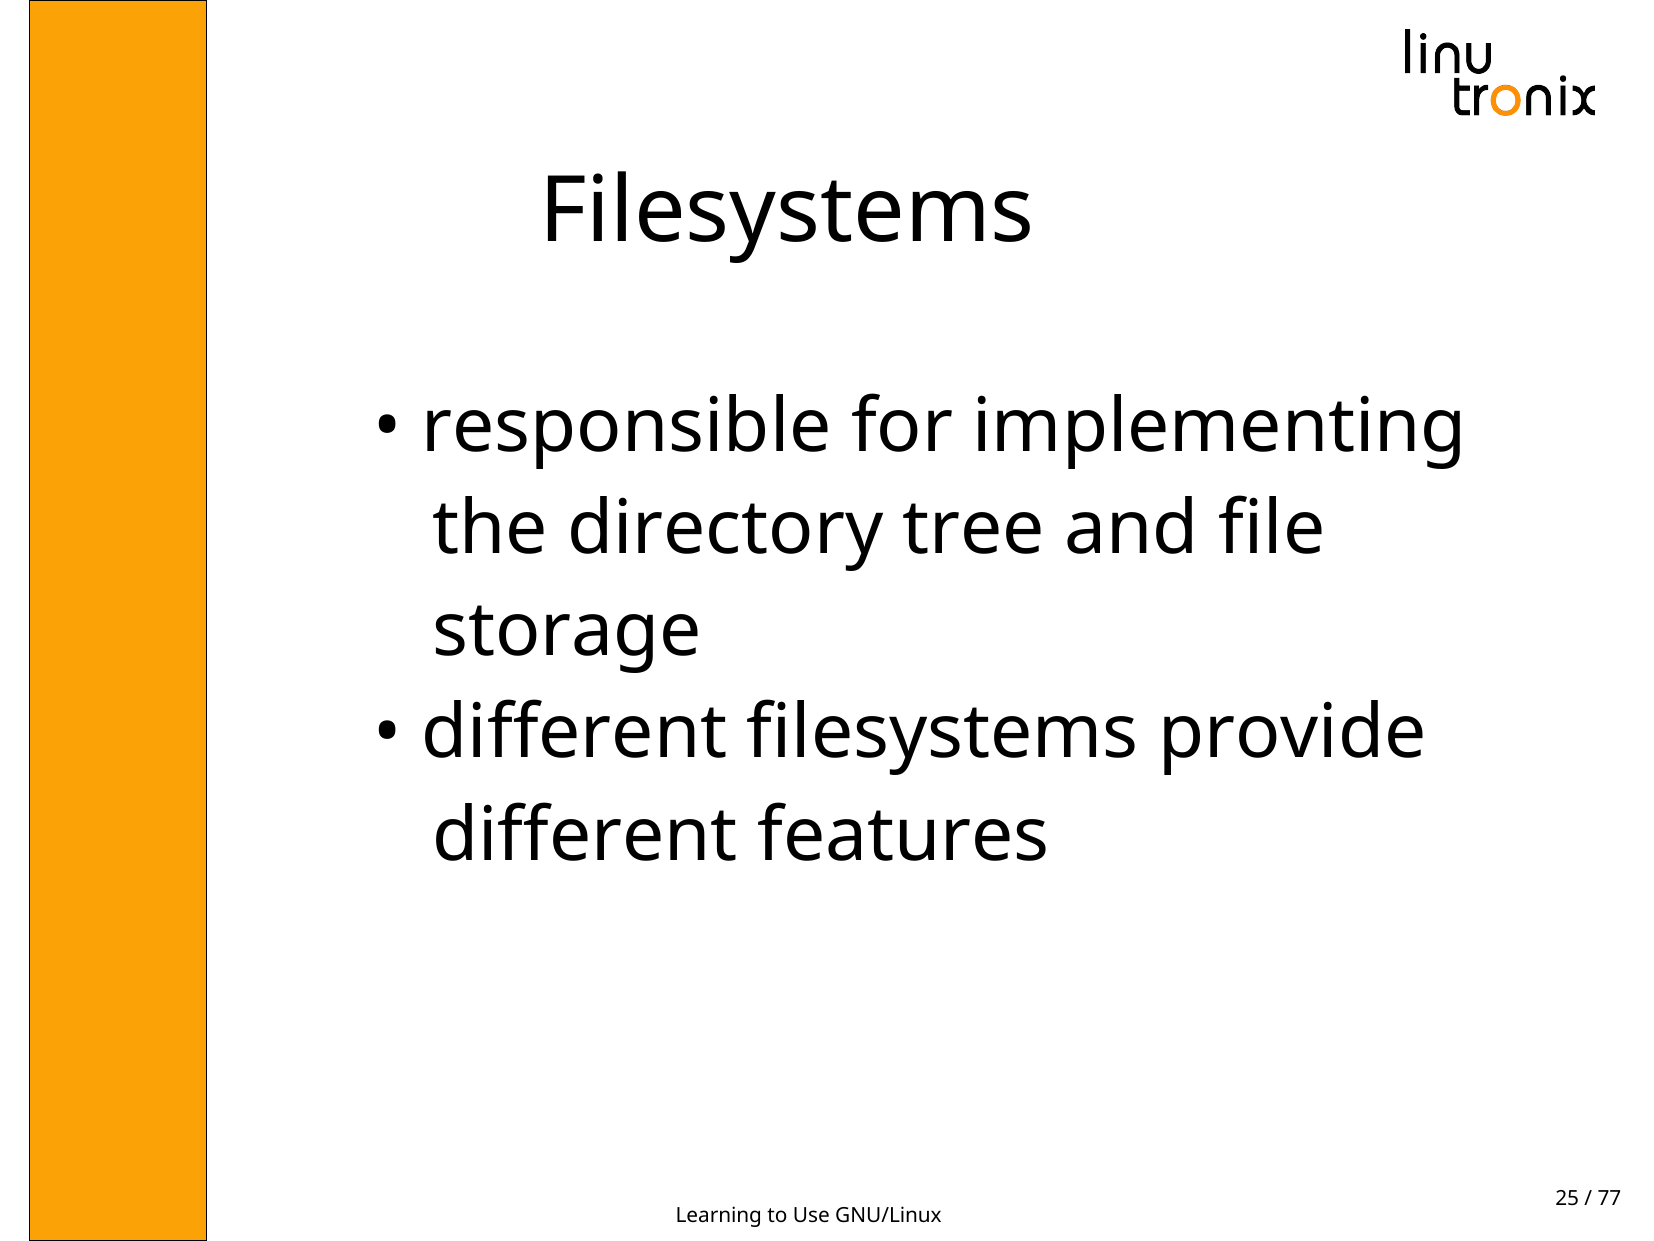

Filesystems
	• responsible for implementing
	 the directory tree and file
	 storage
	• different filesystems provide
	 different features
25
Firmenvorstellung Linutronix V3.3